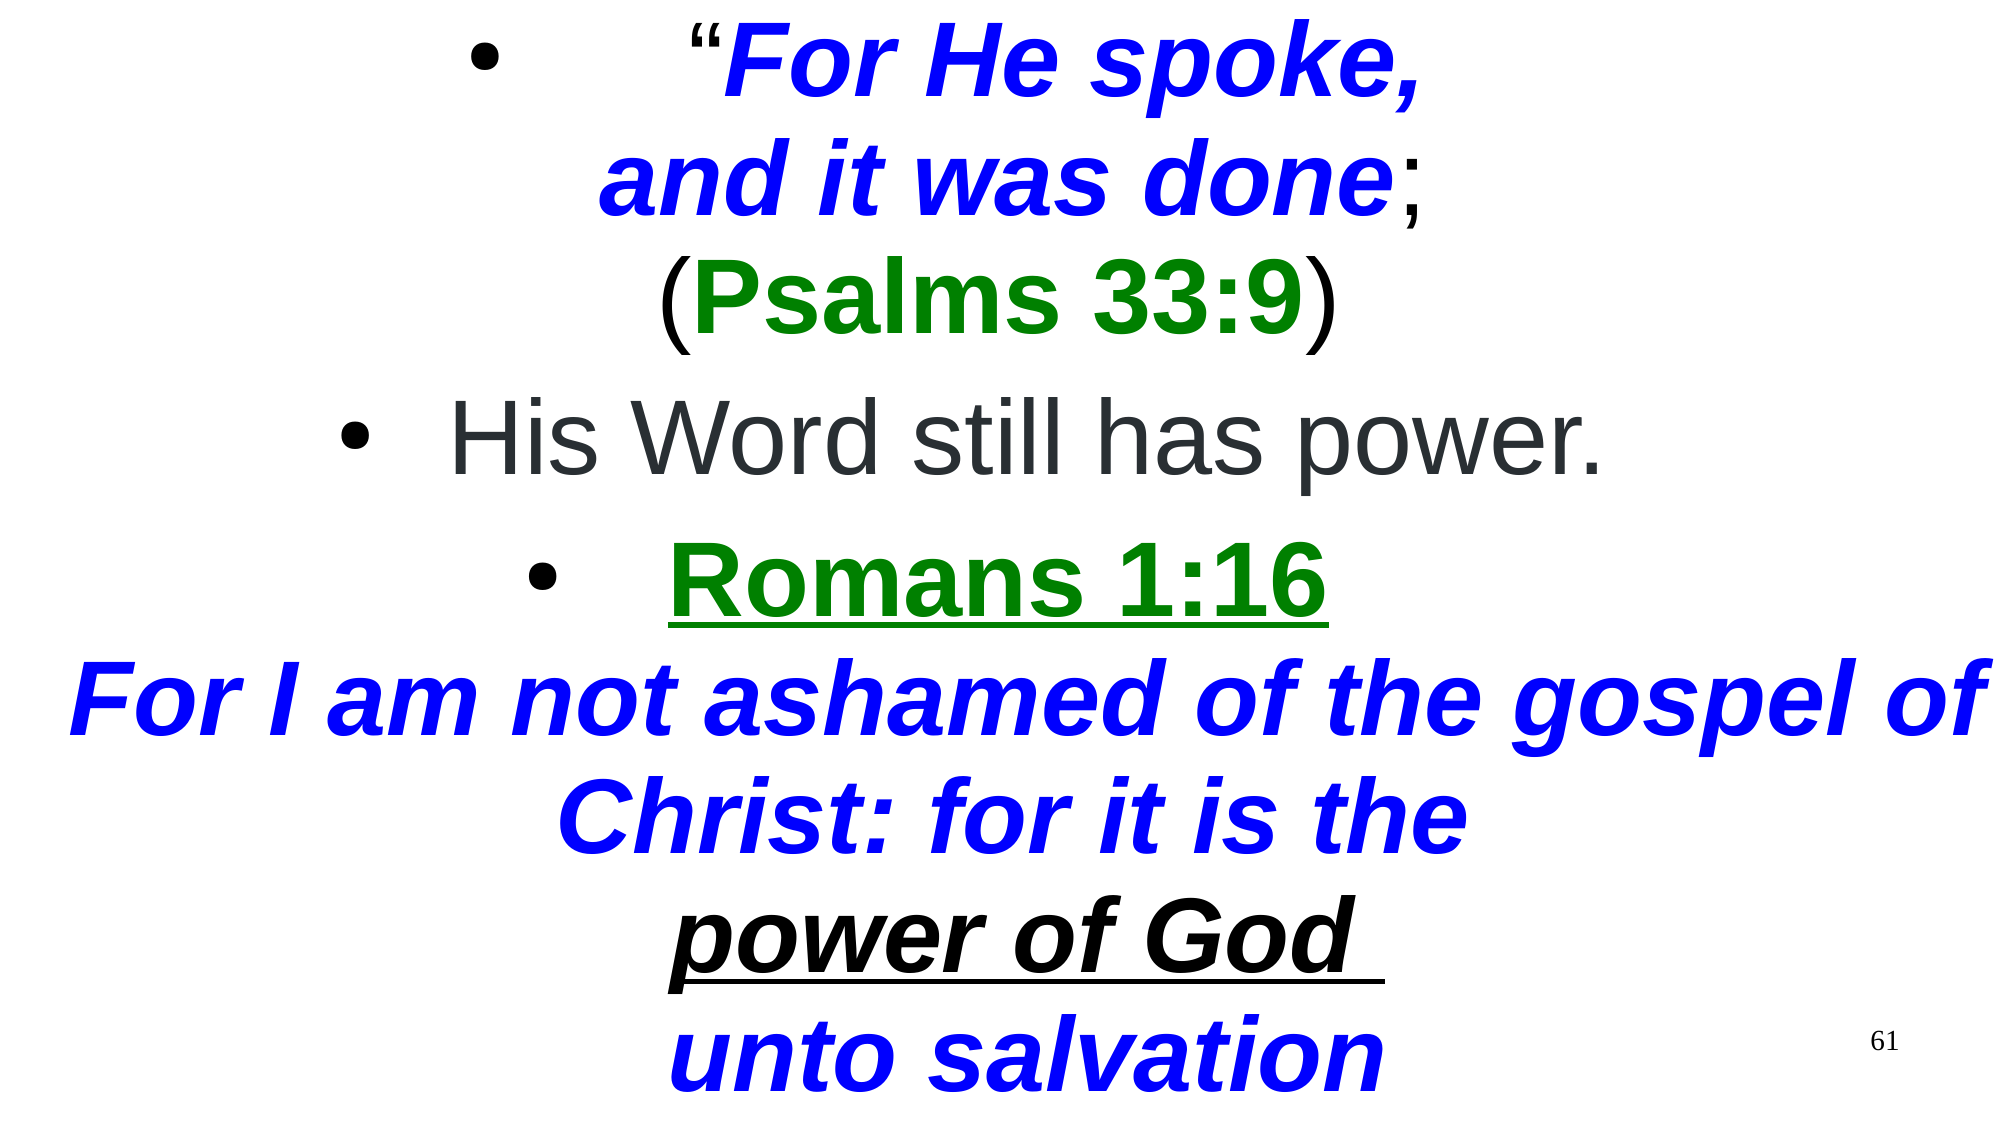

# “For He spoke, and it was done; (Psalms 33:9)
His Word still has power.
Romans 1:16 
For I am not ashamed of the gospel of Christ: for it is the
power of God
unto salvation
61